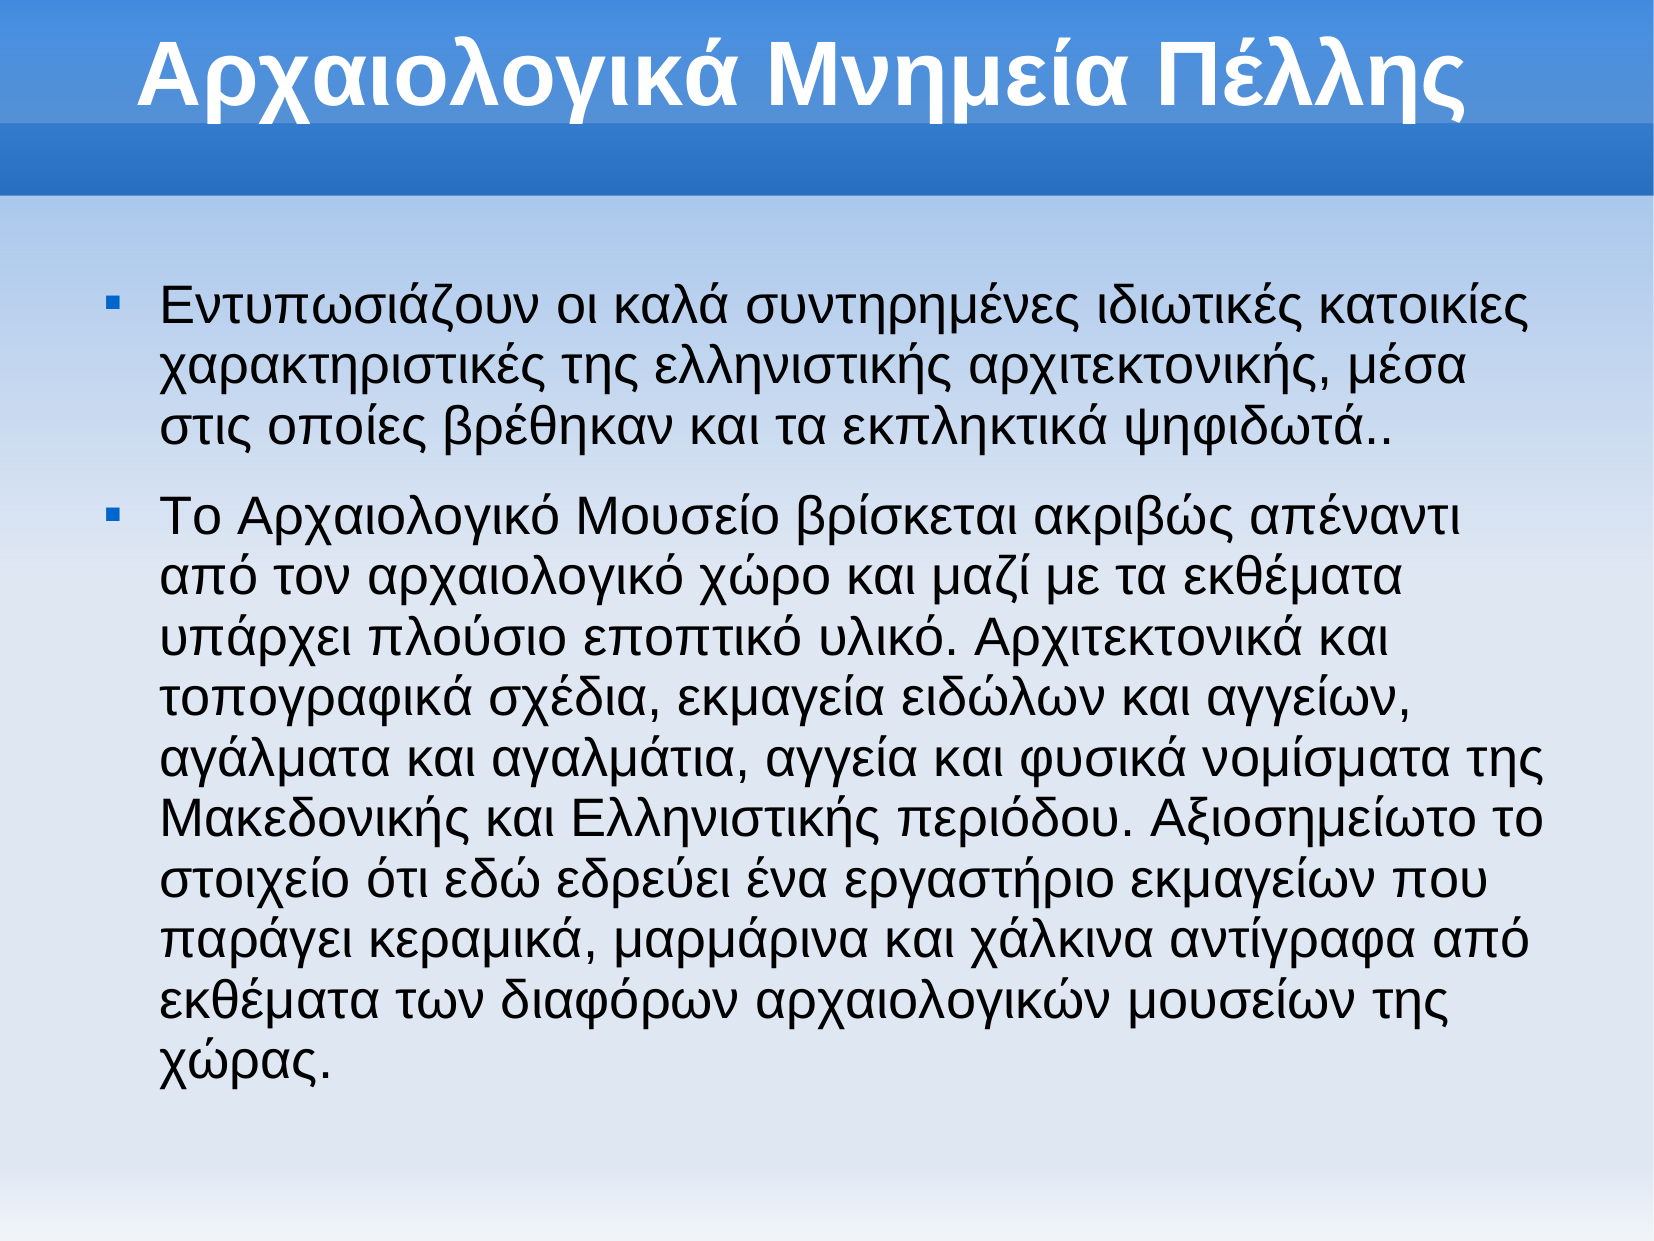

# Αρχαιολογικά Μνημεία Πέλλης
Εντυπωσιάζουν οι καλά συντηρημένες ιδιωτικές κατοικίες χαρακτηριστικές της ελληνιστικής αρχιτεκτονικής, μέσα στις οποίες βρέθηκαν και τα εκπληκτικά ψηφιδωτά..
Το Αρχαιολογικό Μουσείο βρίσκεται ακριβώς απέναντι από τον αρχαιολογικό χώρο και μαζί με τα εκθέματα υπάρχει πλούσιο εποπτικό υλικό. Αρχιτεκτονικά και τοπογραφικά σχέδια, εκμαγεία ειδώλων και αγγείων, αγάλματα και αγαλμάτια, αγγεία και φυσικά νομίσματα της Μακεδονικής και Ελληνιστικής περιόδου. Αξιοσημείωτο το στοιχείο ότι εδώ εδρεύει ένα εργαστήριο εκμαγείων που παράγει κεραμικά, μαρμάρινα και χάλκινα αντίγραφα από εκθέματα των διαφόρων αρχαιολογικών μουσείων της χώρας.